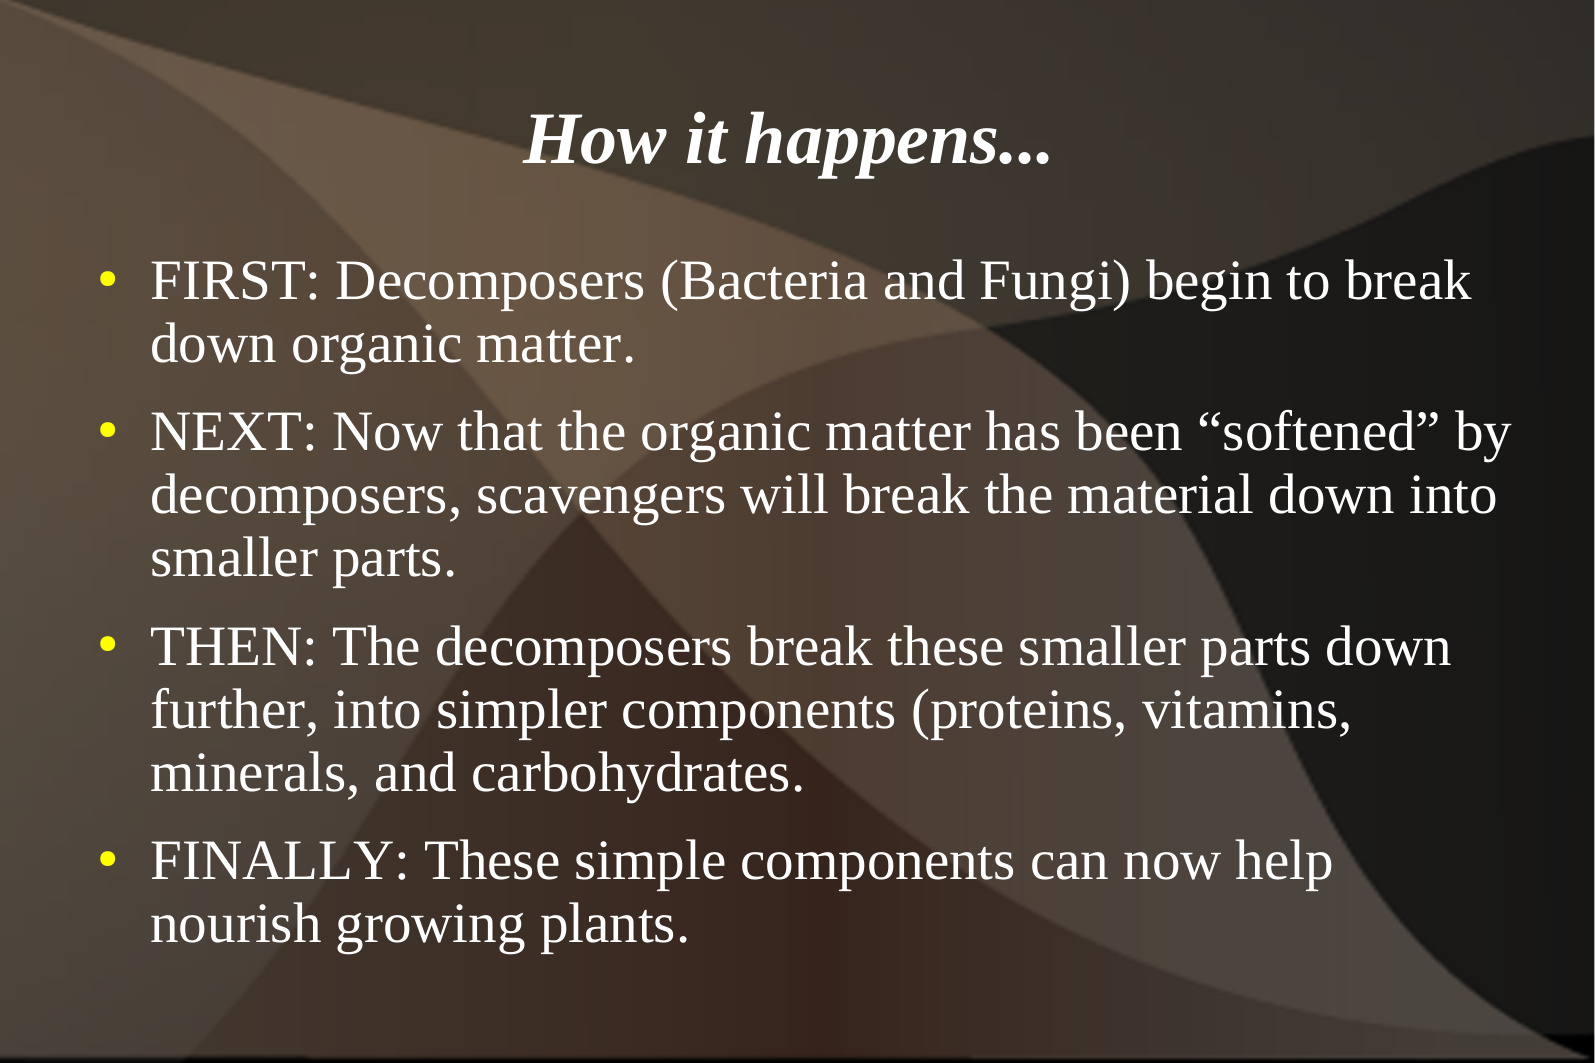

# How it happens...
FIRST: Decomposers (Bacteria and Fungi) begin to break down organic matter.
NEXT: Now that the organic matter has been “softened” by decomposers, scavengers will break the material down into smaller parts.
THEN: The decomposers break these smaller parts down further, into simpler components (proteins, vitamins, minerals, and carbohydrates.
FINALLY: These simple components can now help nourish growing plants.